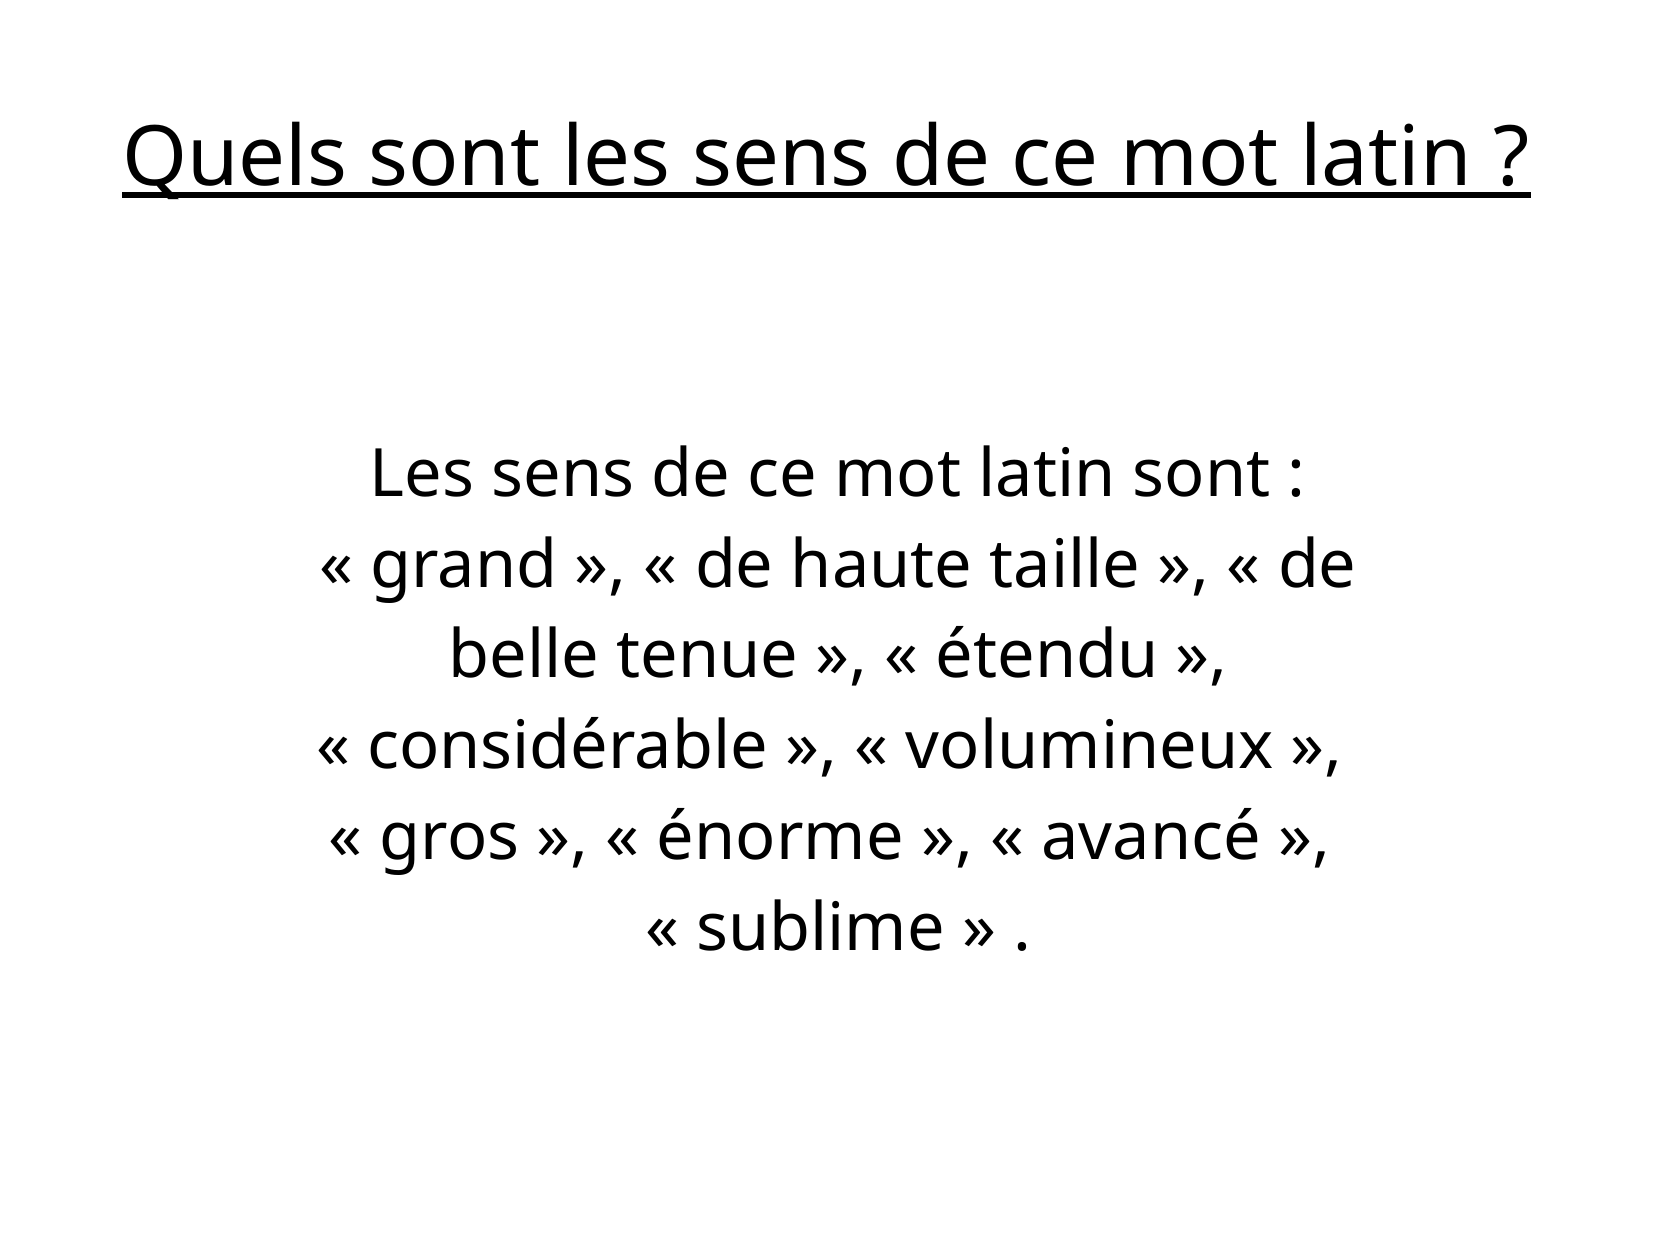

# Quels sont les sens de ce mot latin ?
Les sens de ce mot latin sont : « grand », « de haute taille », « de belle tenue », « étendu », « considérable », « volumineux »,  « gros », « énorme », « avancé »,  « sublime » .